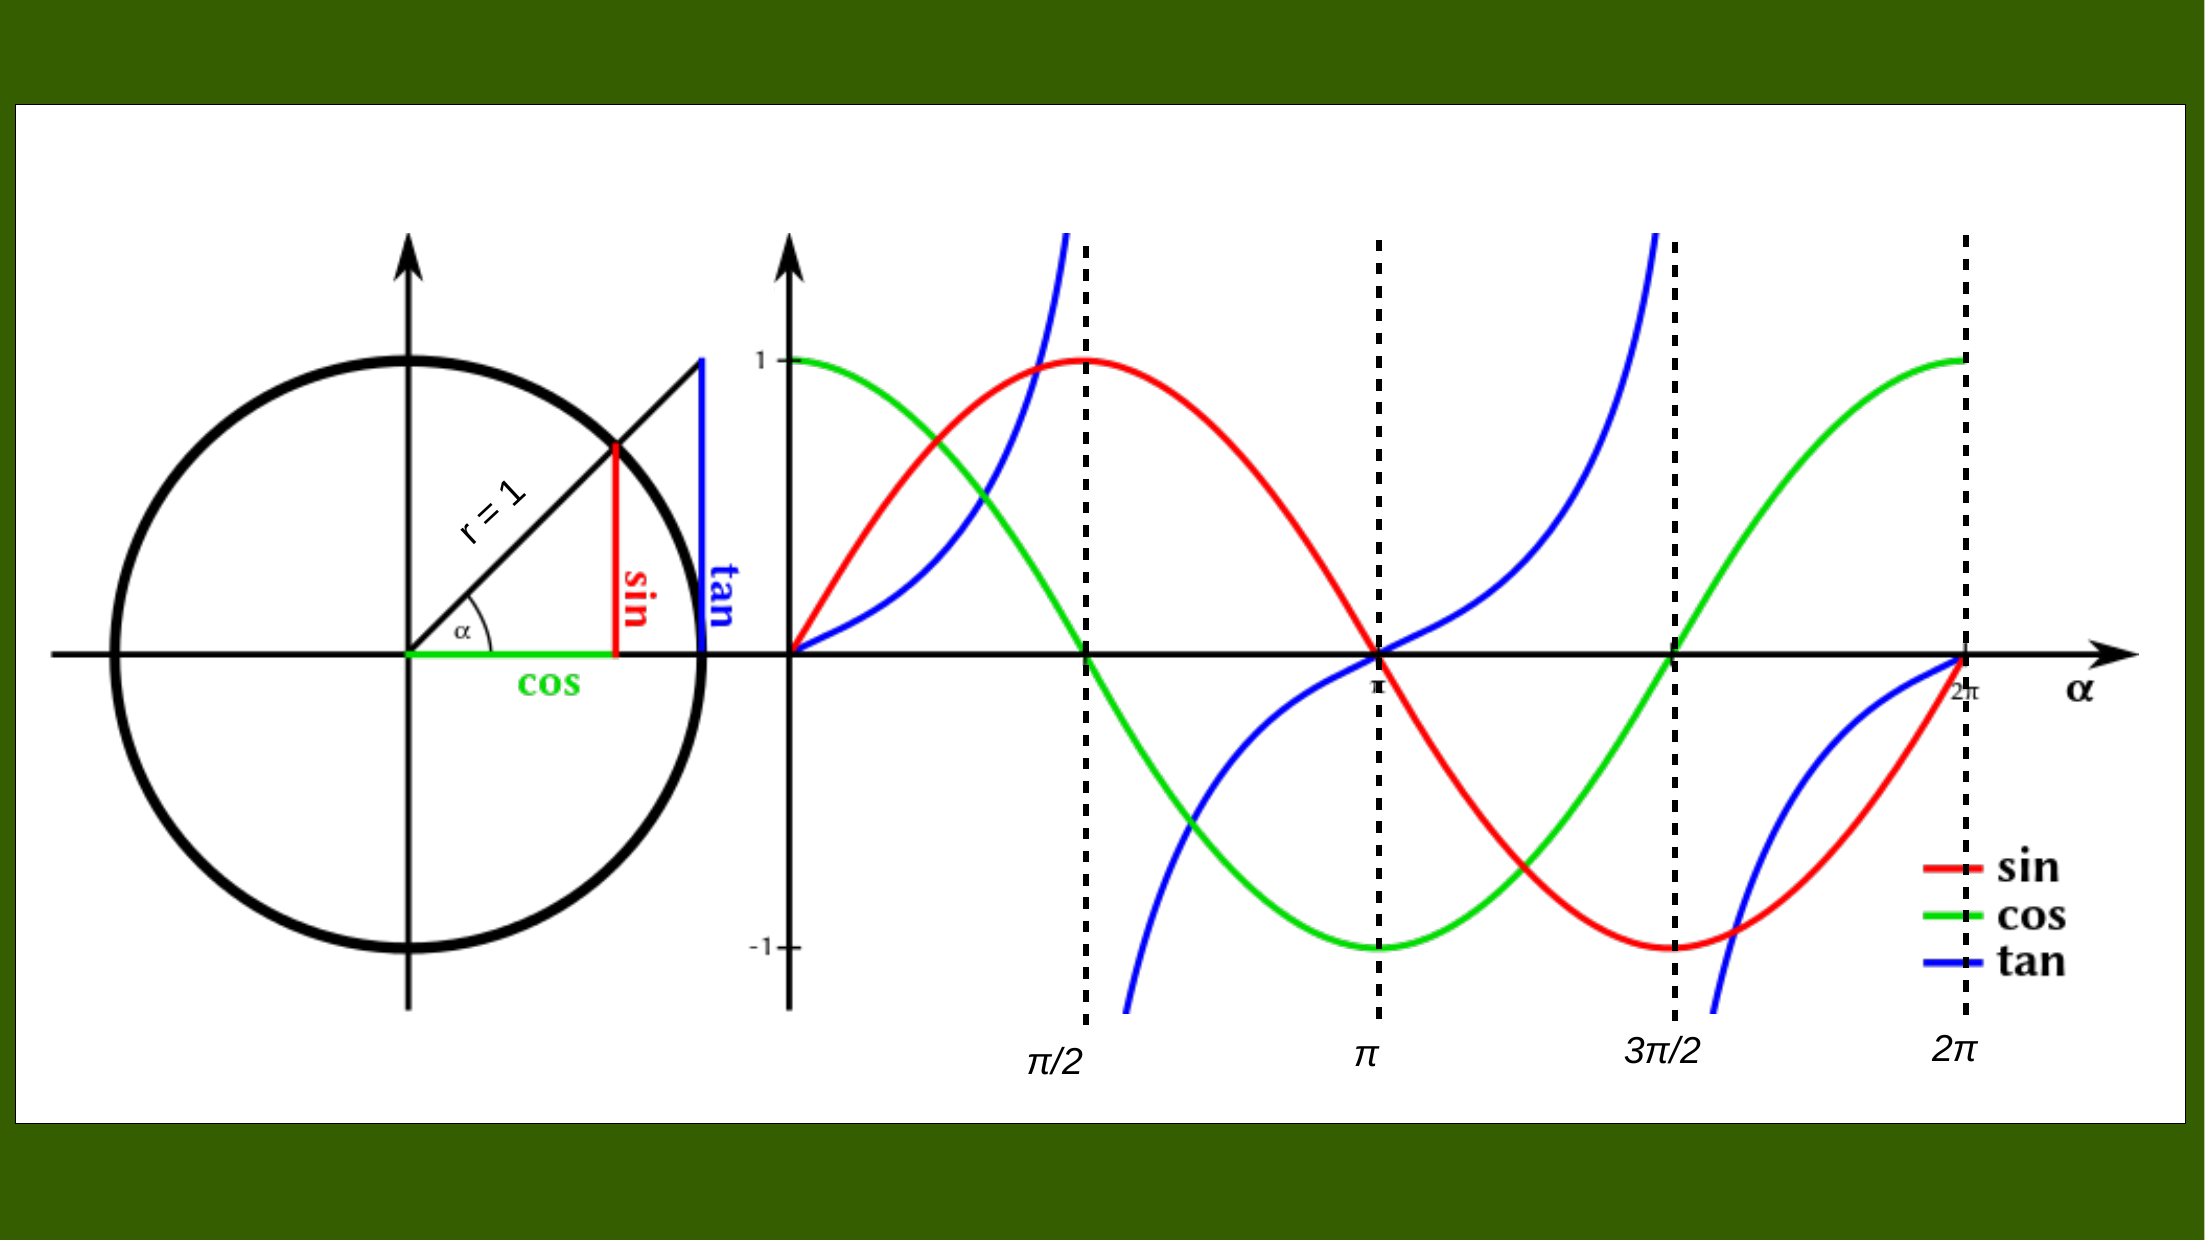

r = 1
2π
3π/2
π
π/2